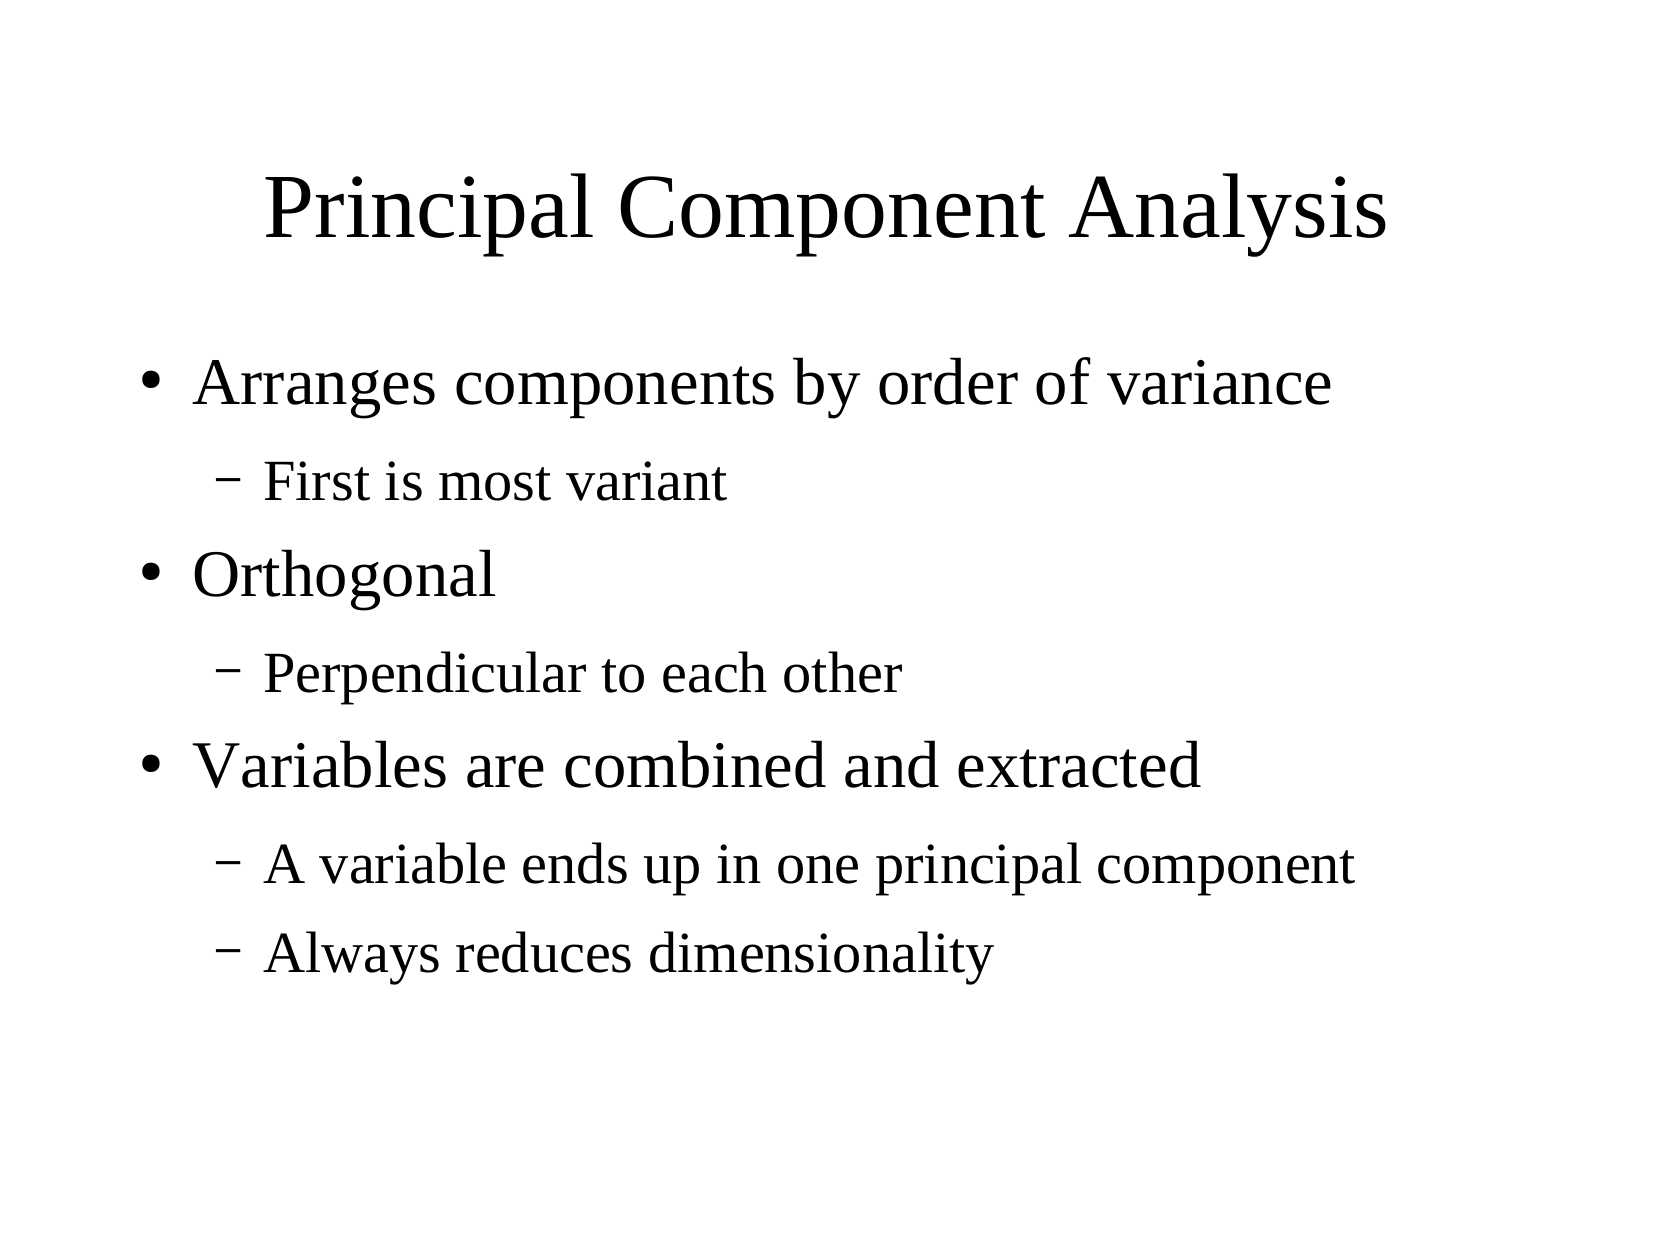

# Principal Component Analysis
Arranges components by order of variance
First is most variant
Orthogonal
Perpendicular to each other
Variables are combined and extracted
A variable ends up in one principal component
Always reduces dimensionality